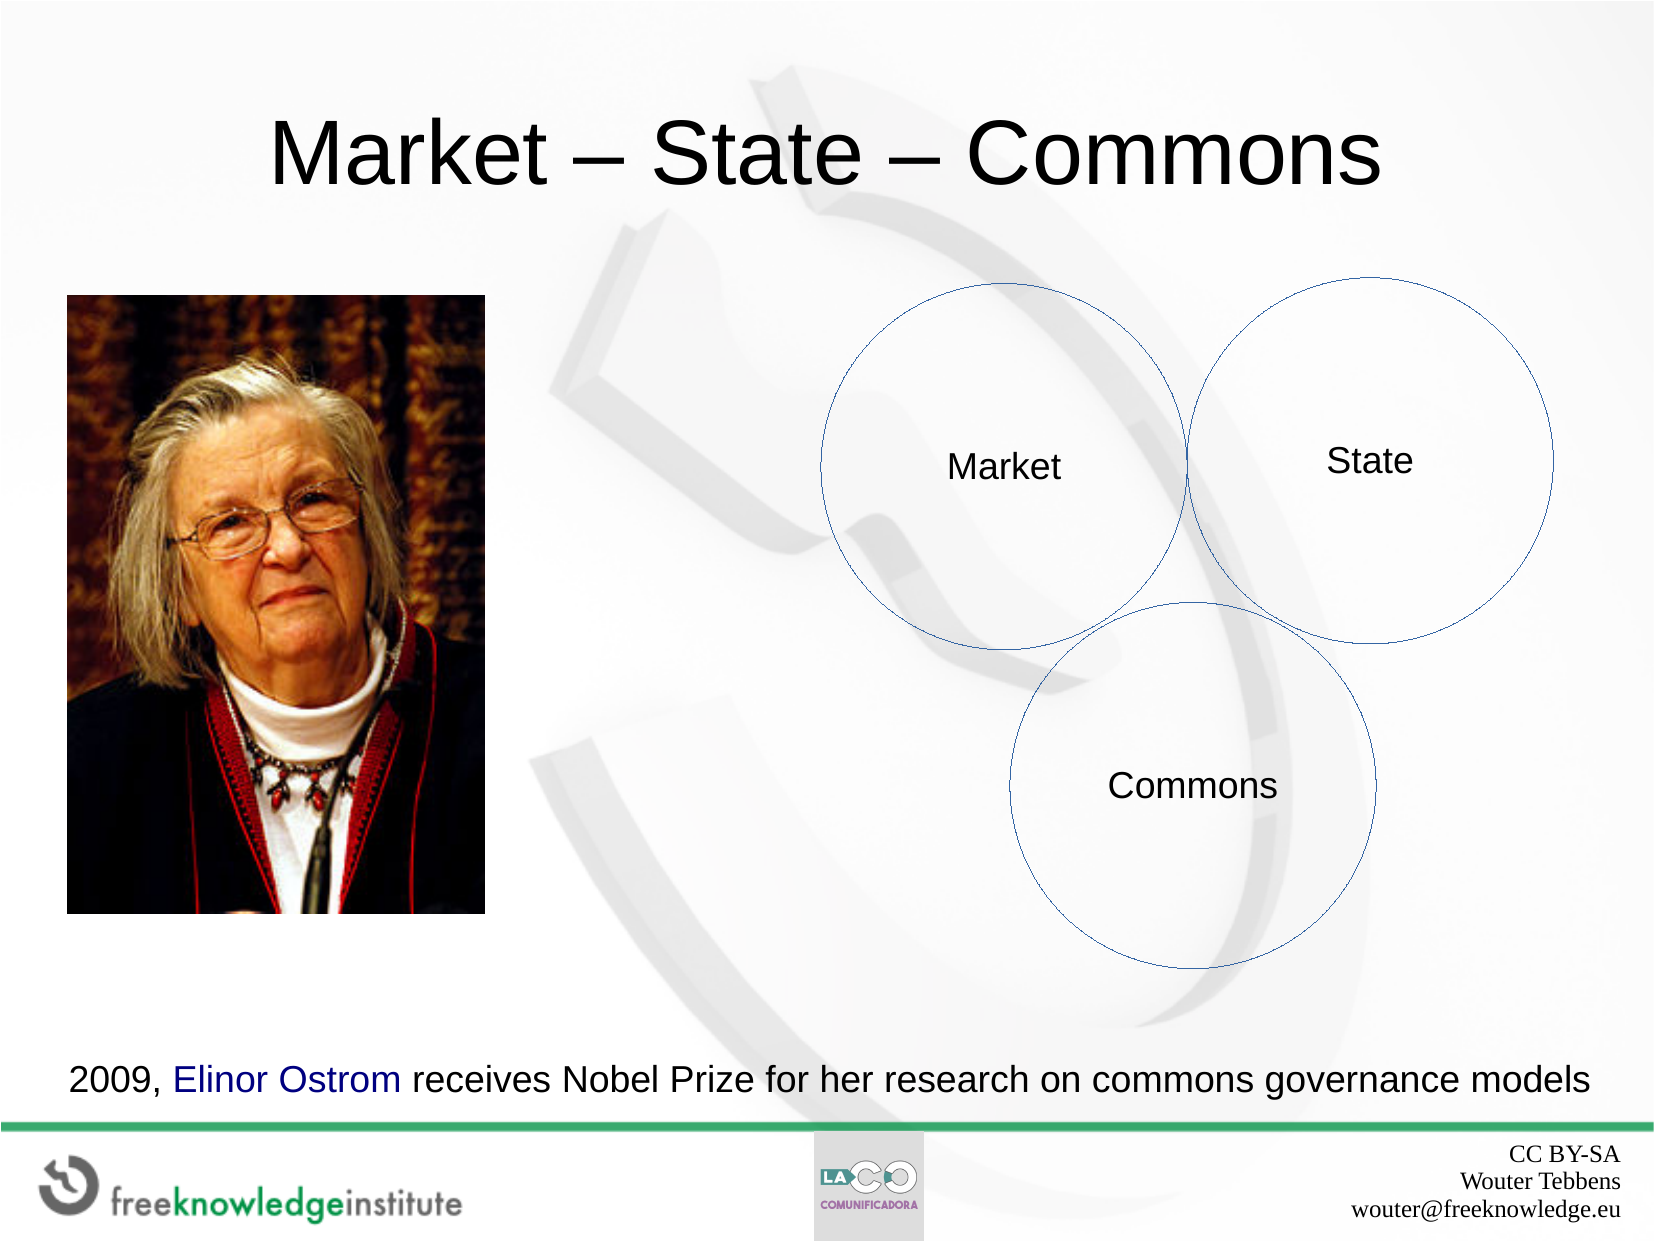

# Market – State – Commons
State
Market
Commons
2009, Elinor Ostrom receives Nobel Prize for her research on commons governance models